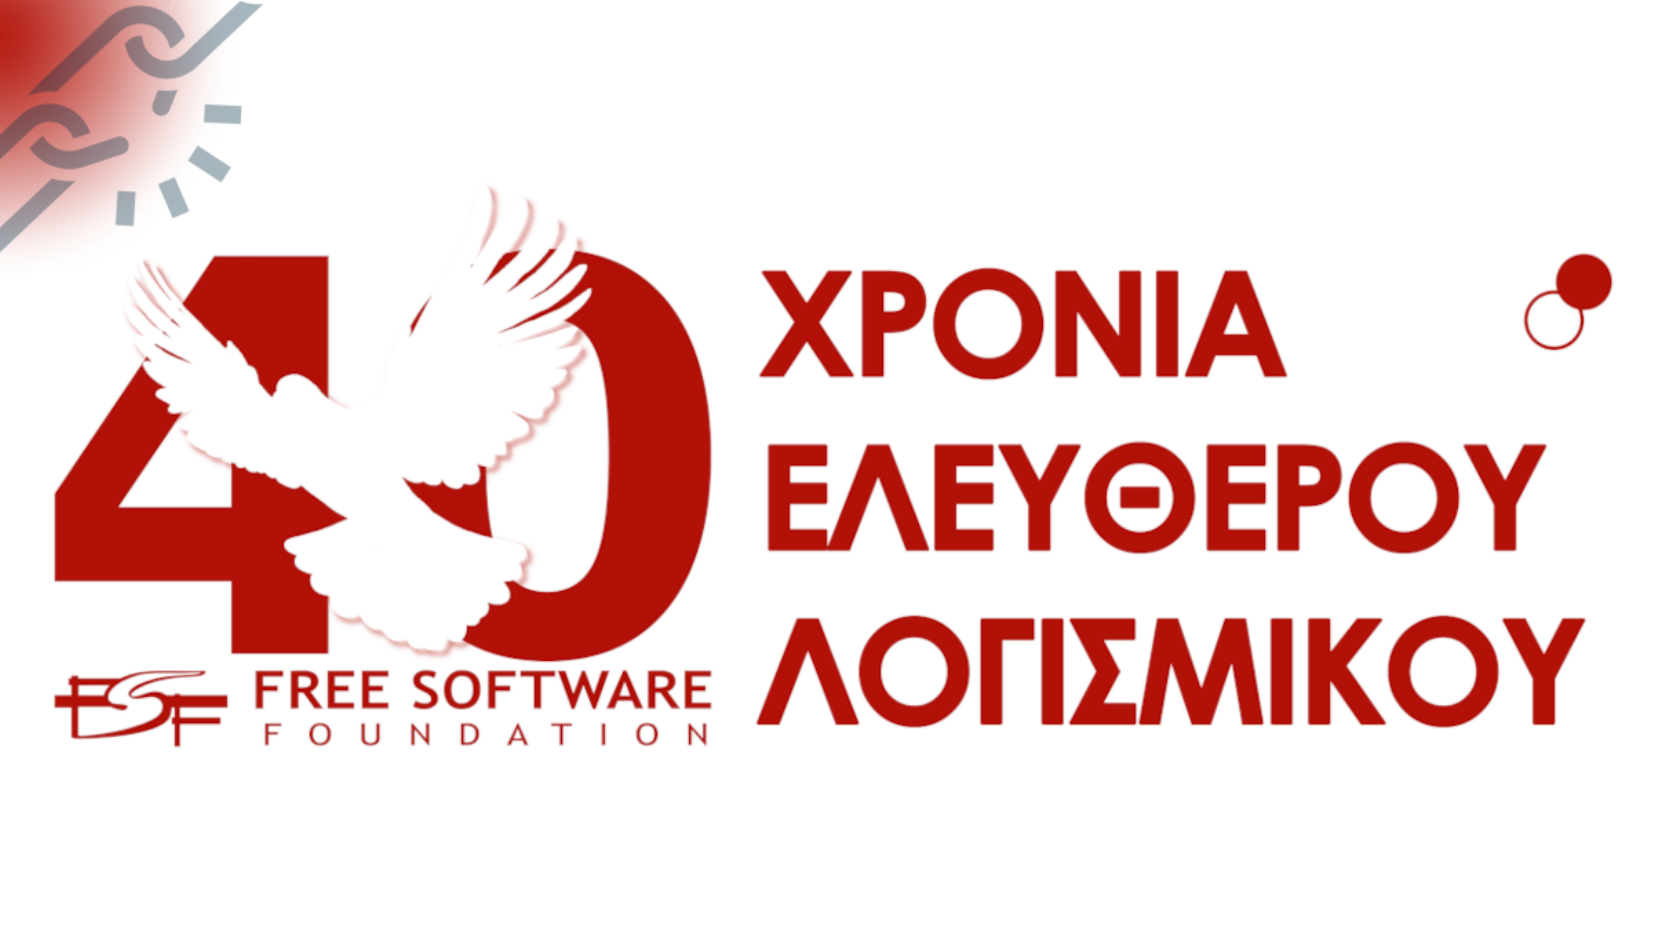

# Ελεύθερο Λογισμικό: Επιλογές και Παραδείγματα
 GreekLUG